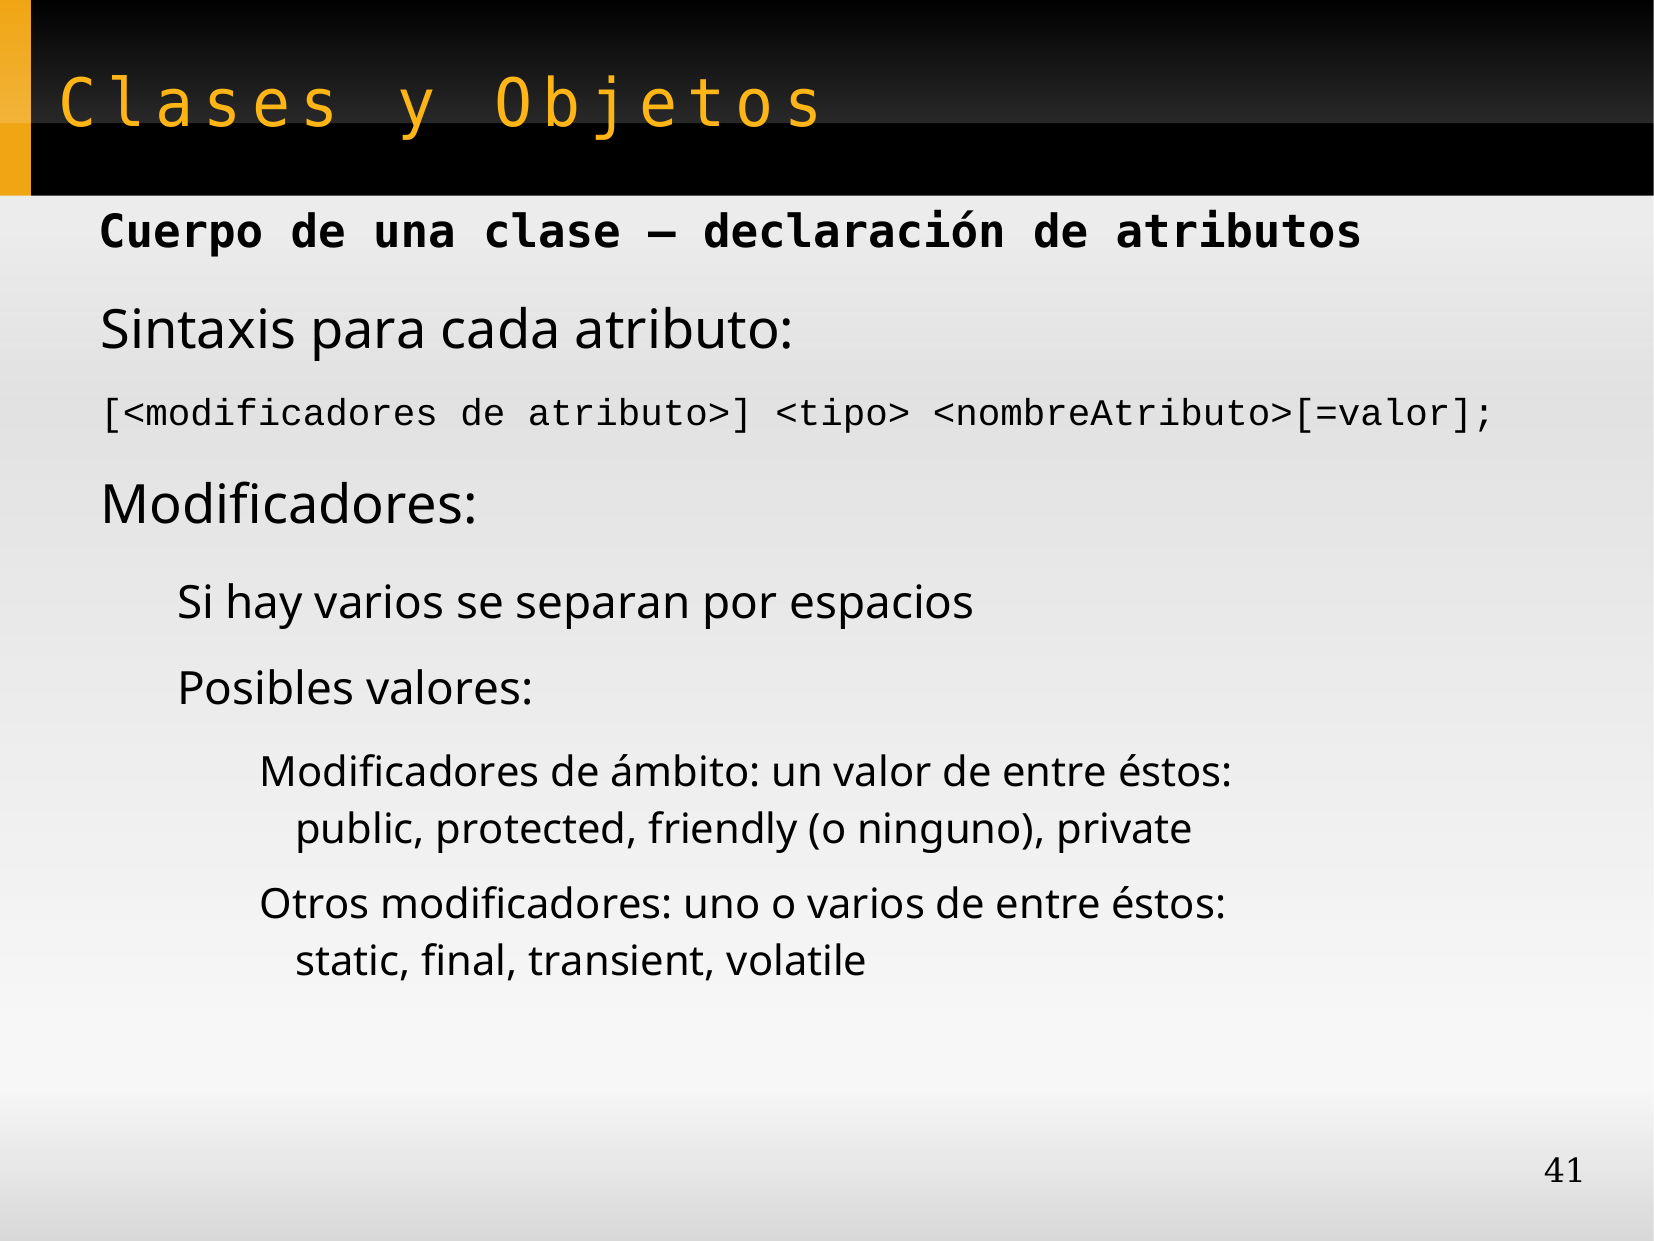

# Clases y Objetos
Cuerpo de una clase – declaración de atributos
Sintaxis para cada atributo:
[<modificadores de atributo>] <tipo> <nombreAtributo>[=valor];
Modificadores:
Si hay varios se separan por espacios
Posibles valores:
Modificadores de ámbito: un valor de entre éstos:
public, protected, friendly (o ninguno), private
Otros modificadores: uno o varios de entre éstos:
static, final, transient, volatile
41